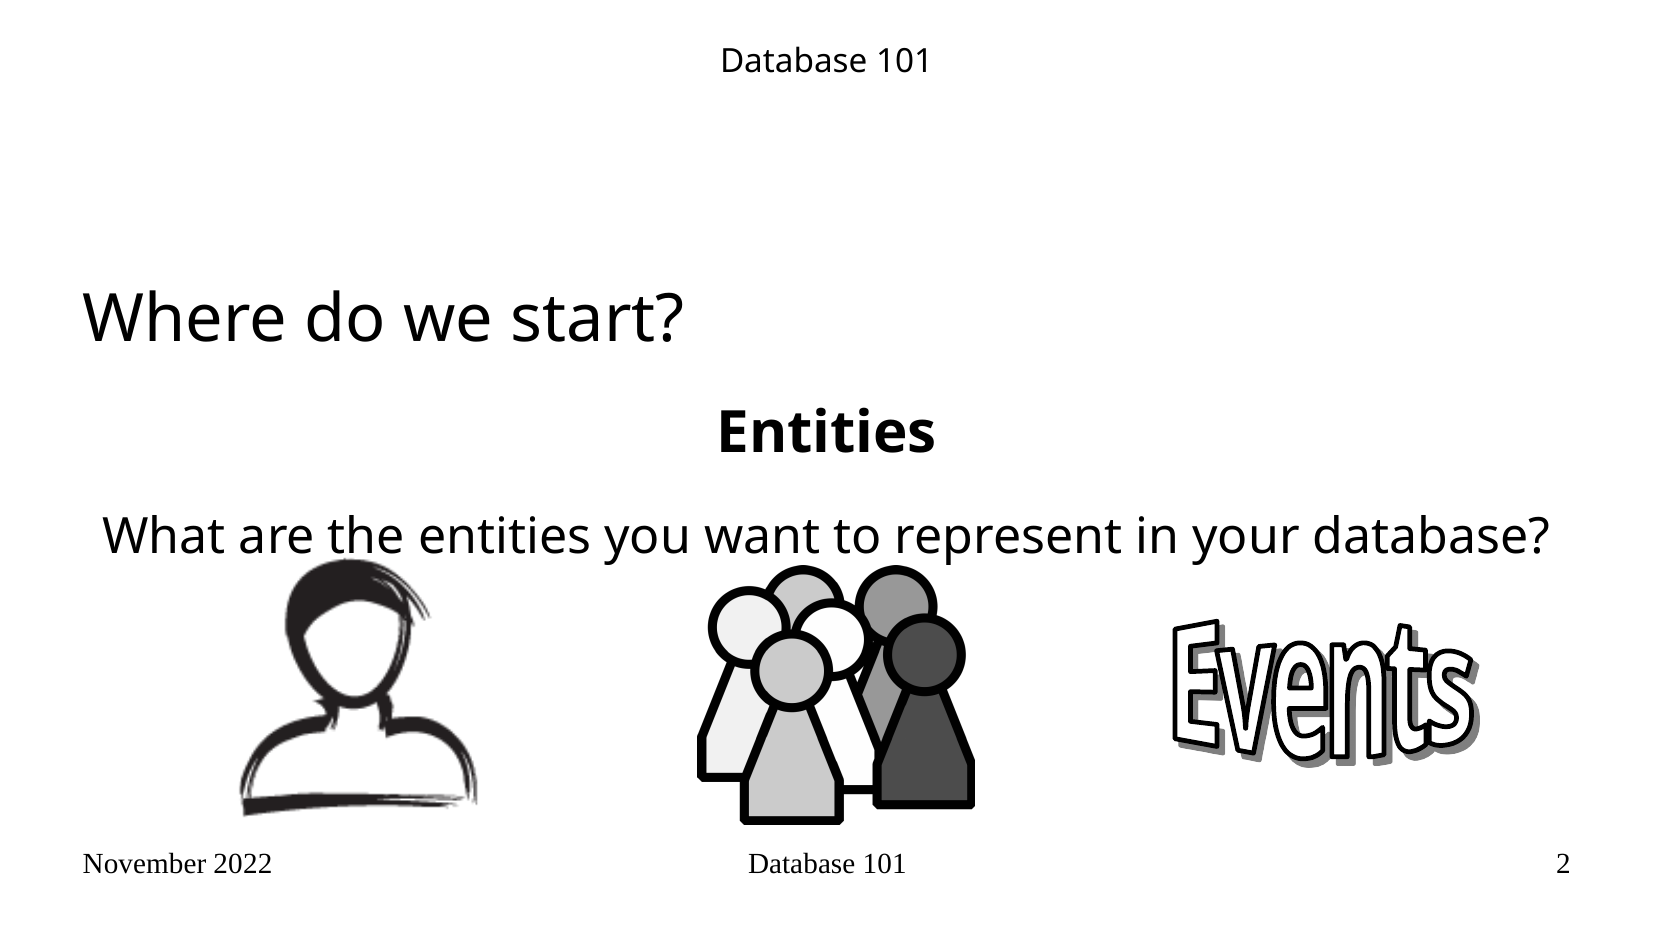

# Database 101
Where do we start?
Entities
What are the entities you want to represent in your database?
Events
November 2022
Database 101
2